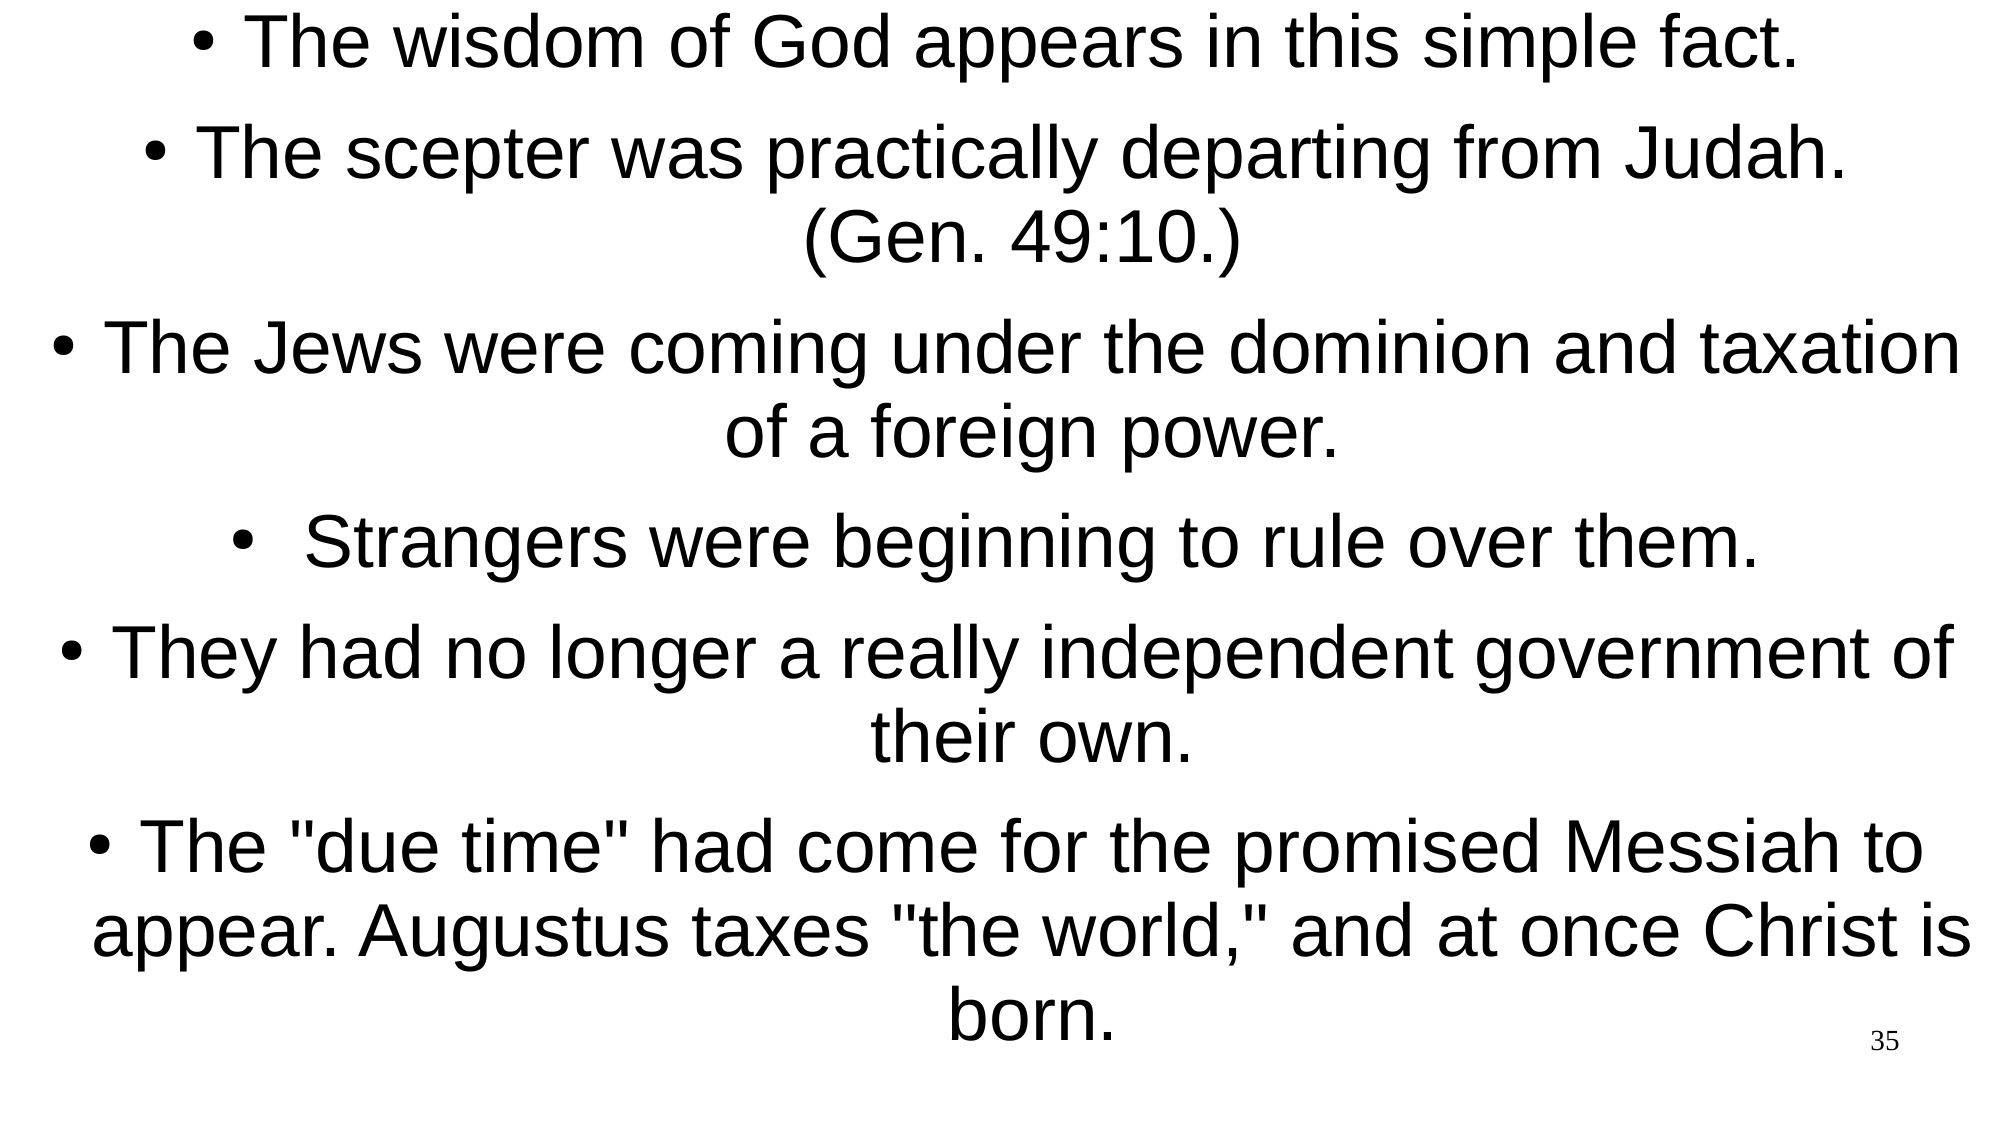

# The wisdom of God appears in this simple fact.
The scepter was practically departing from Judah.
(Gen. 49:10.)
The Jews were coming under the dominion and taxation of a foreign power.
 Strangers were beginning to rule over them.
They had no longer a really independent government of their own.
The "due time" had come for the promised Messiah to appear. Augustus taxes "the world," and at once Christ is born.
35